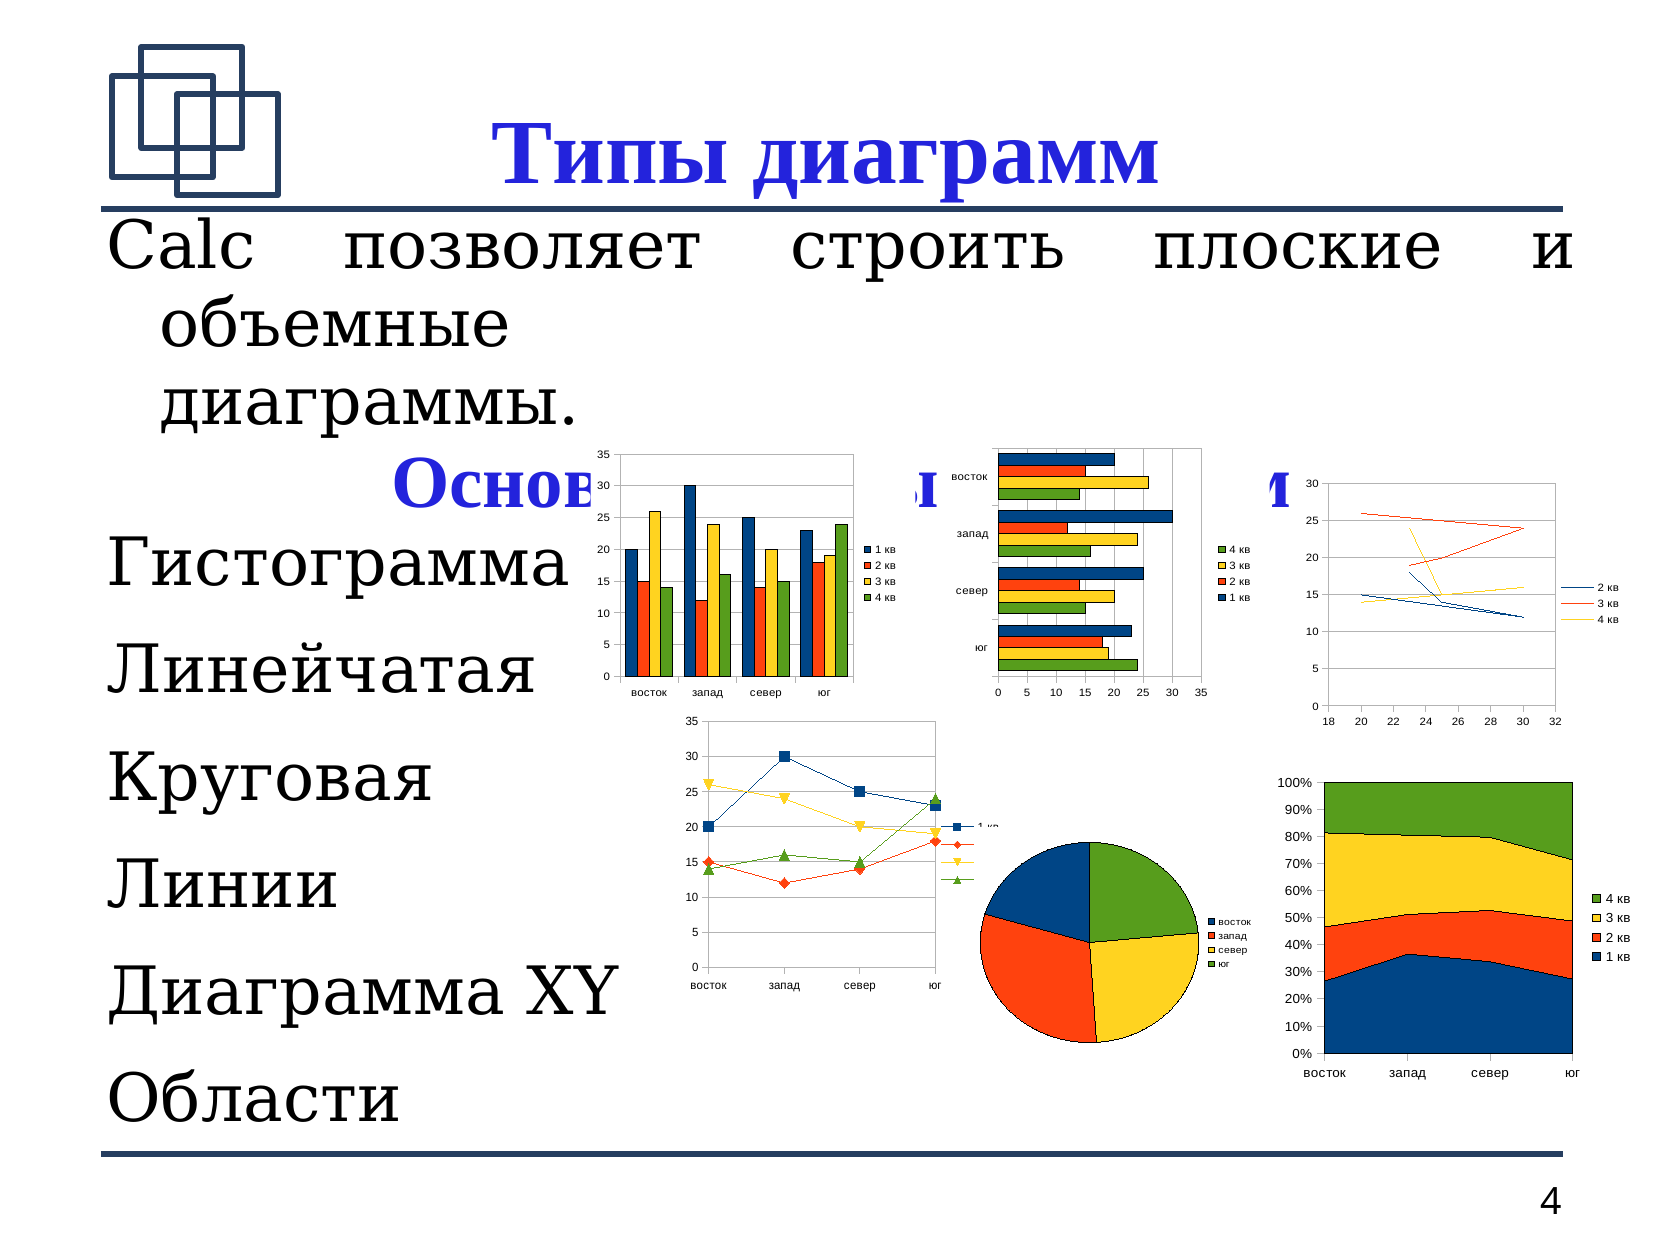

# Типы диаграмм
Calc позволяет строить плоские и объемные
диаграммы.
Основные типы диаграмм
Гистограмма
Линейчатая
Круговая
Линии
Диаграмма XY
Области
### Chart
| Category | 1 кв | 2 кв | 3 кв | 4 кв |
|---|---|---|---|---|
| восток | 20.0 | 15.0 | 26.0 | 14.0 |
| запад | 30.0 | 12.0 | 24.0 | 16.0 |
| север | 25.0 | 14.0 | 20.0 | 15.0 |
| юг | 23.0 | 18.0 | 19.0 | 24.0 |
### Chart
| Category | 1 кв | 2 кв | 3 кв | 4 кв |
|---|---|---|---|---|
| восток | 20.0 | 15.0 | 26.0 | 14.0 |
| запад | 30.0 | 12.0 | 24.0 | 16.0 |
| север | 25.0 | 14.0 | 20.0 | 15.0 |
| юг | 23.0 | 18.0 | 19.0 | 24.0 |
### Chart
| Category | 2 кв | 3 кв | 4 кв |
|---|---|---|---|
### Chart
| Category | 1 кв | 2 кв | 3 кв | 4 кв |
|---|---|---|---|---|
| восток | 20.0 | 15.0 | 26.0 | 14.0 |
| запад | 30.0 | 12.0 | 24.0 | 16.0 |
| север | 25.0 | 14.0 | 20.0 | 15.0 |
| юг | 23.0 | 18.0 | 19.0 | 24.0 |
### Chart
| Category | 1 кв | 2 кв | 3 кв | 4 кв |
|---|---|---|---|---|
| восток | 20.0 | 15.0 | 26.0 | 14.0 |
| запад | 30.0 | 12.0 | 24.0 | 16.0 |
| север | 25.0 | 14.0 | 20.0 | 15.0 |
| юг | 23.0 | 18.0 | 19.0 | 24.0 |
### Chart
| Category | 1 кв |
|---|---|
| восток | 20.0 |
| запад | 30.0 |
| север | 25.0 |
| юг | 23.0 |